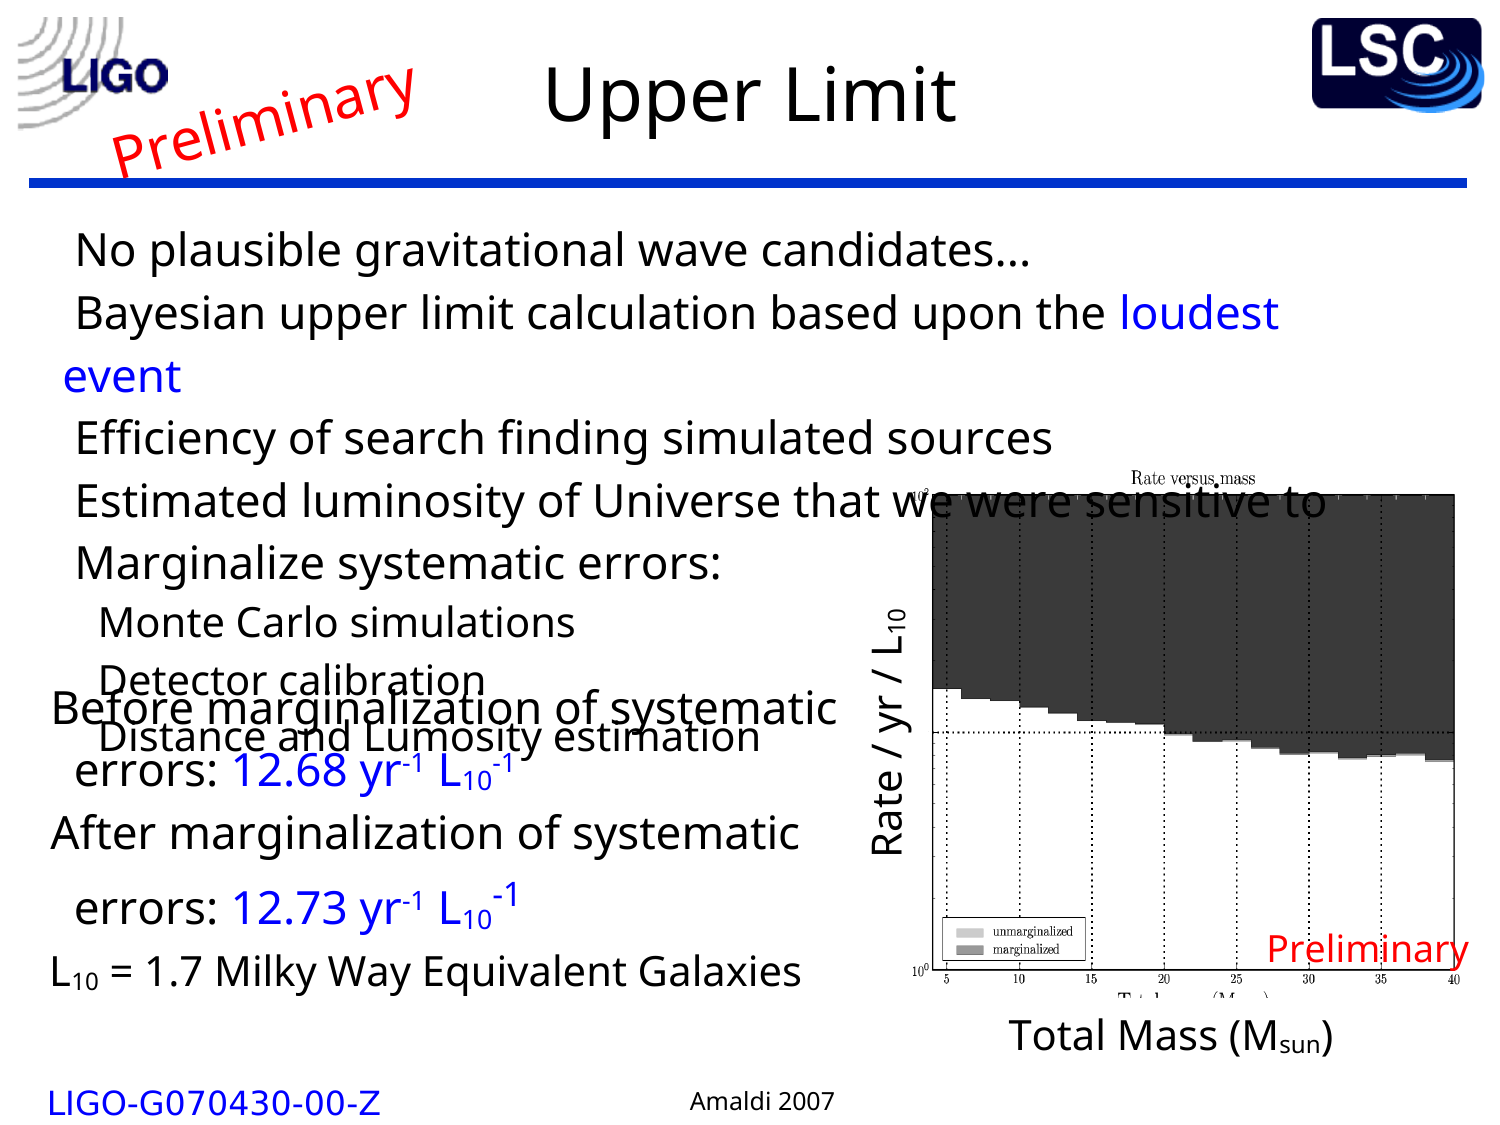

# Upper Limit
Preliminary
 No plausible gravitational wave candidates...
 Bayesian upper limit calculation based upon the loudest event
 Efficiency of search finding simulated sources
 Estimated luminosity of Universe that we were sensitive to
 Marginalize systematic errors:
Monte Carlo simulations
Detector calibration
Distance and Lumosity estimation
 Before marginalization of systematic errors: 12.68 yr-1 L10-1
 After marginalization of systematic errors: 12.73 yr-1 L10-1
 L10 = 1.7 Milky Way Equivalent Galaxies
Rate / yr / L10
Preliminary
Total Mass (Msun)
Amaldi 2007